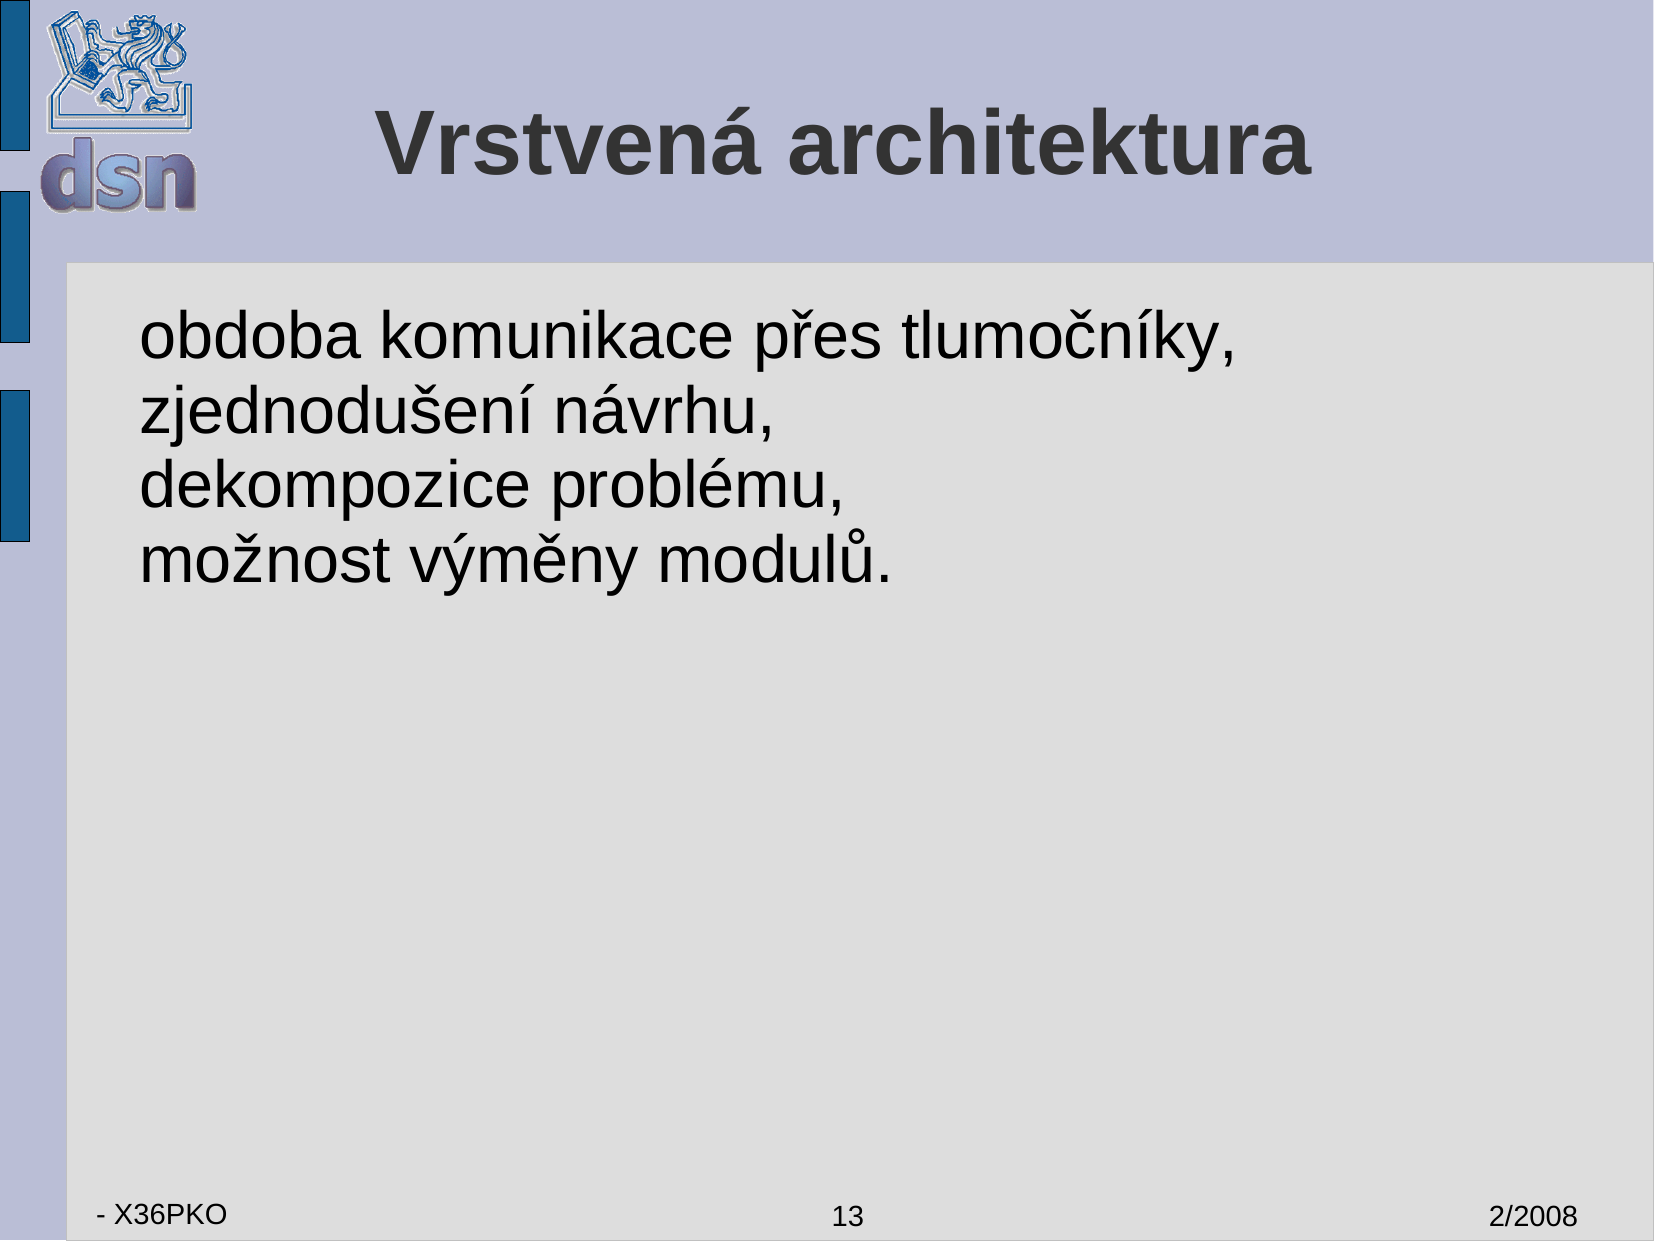

# Vrstvená architektura
obdoba komunikace přes tlumočníky,
zjednodušení návrhu,
dekompozice problému,
možnost výměny modulů.